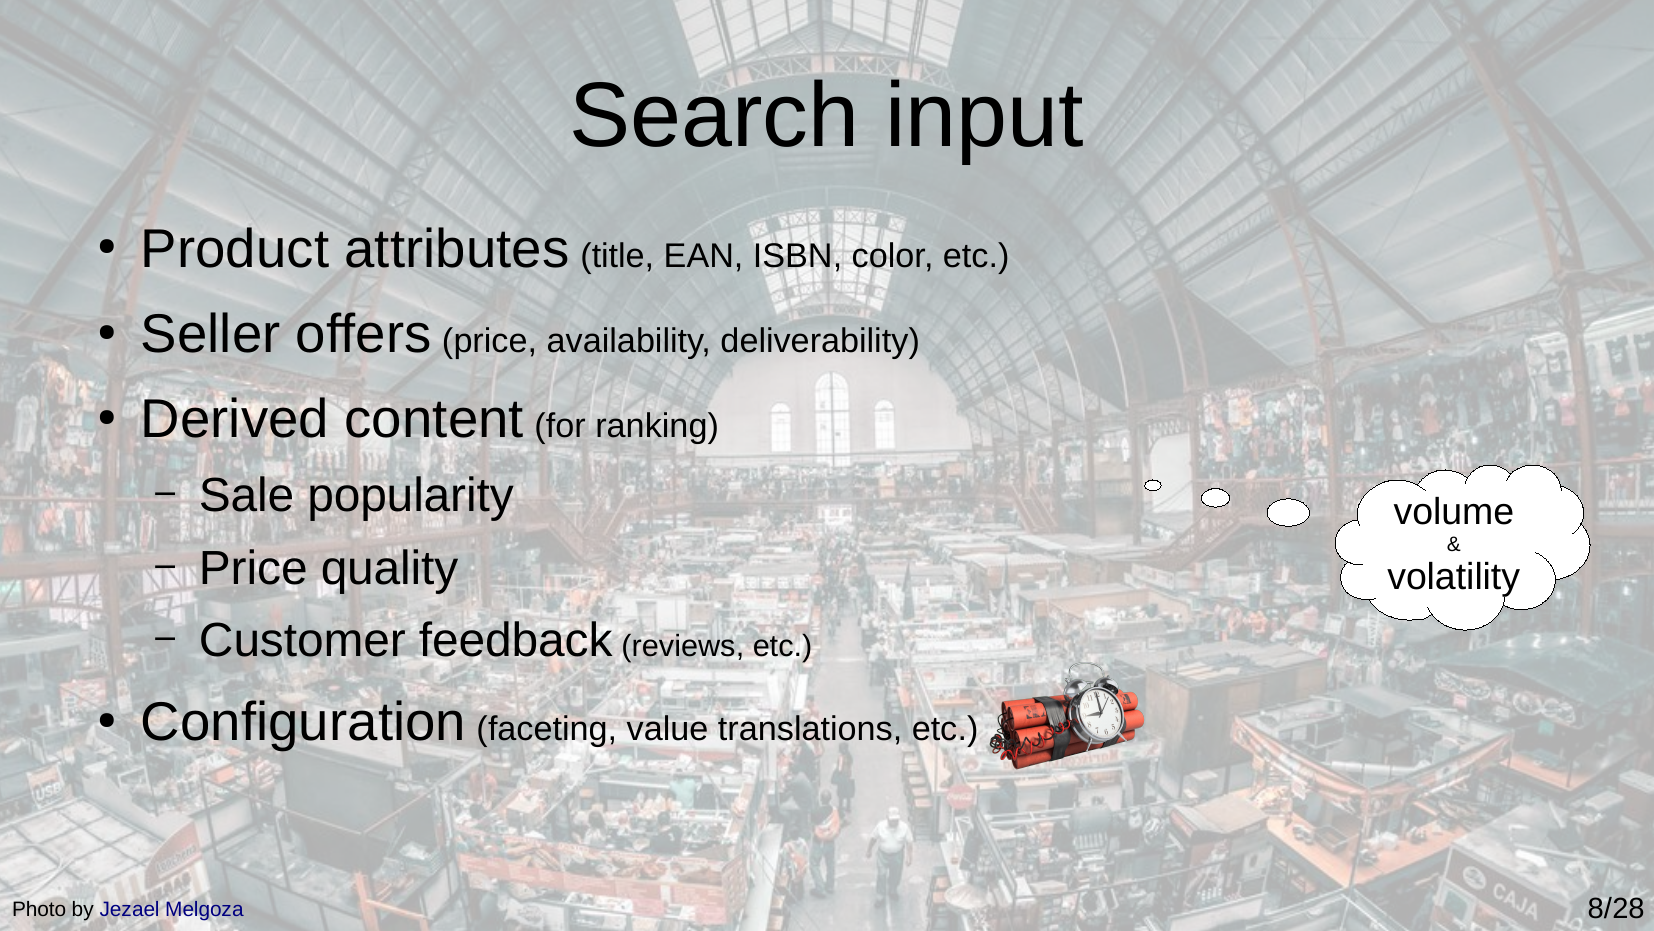

# Search input
Product attributes (title, EAN, ISBN, color, etc.)
Seller offers (price, availability, deliverability)
Derived content (for ranking)
Sale popularity
Price quality
Customer feedback (reviews, etc.)
Configuration (faceting, value translations, etc.)
volume
&
volatility
Photo by Jezael Melgoza